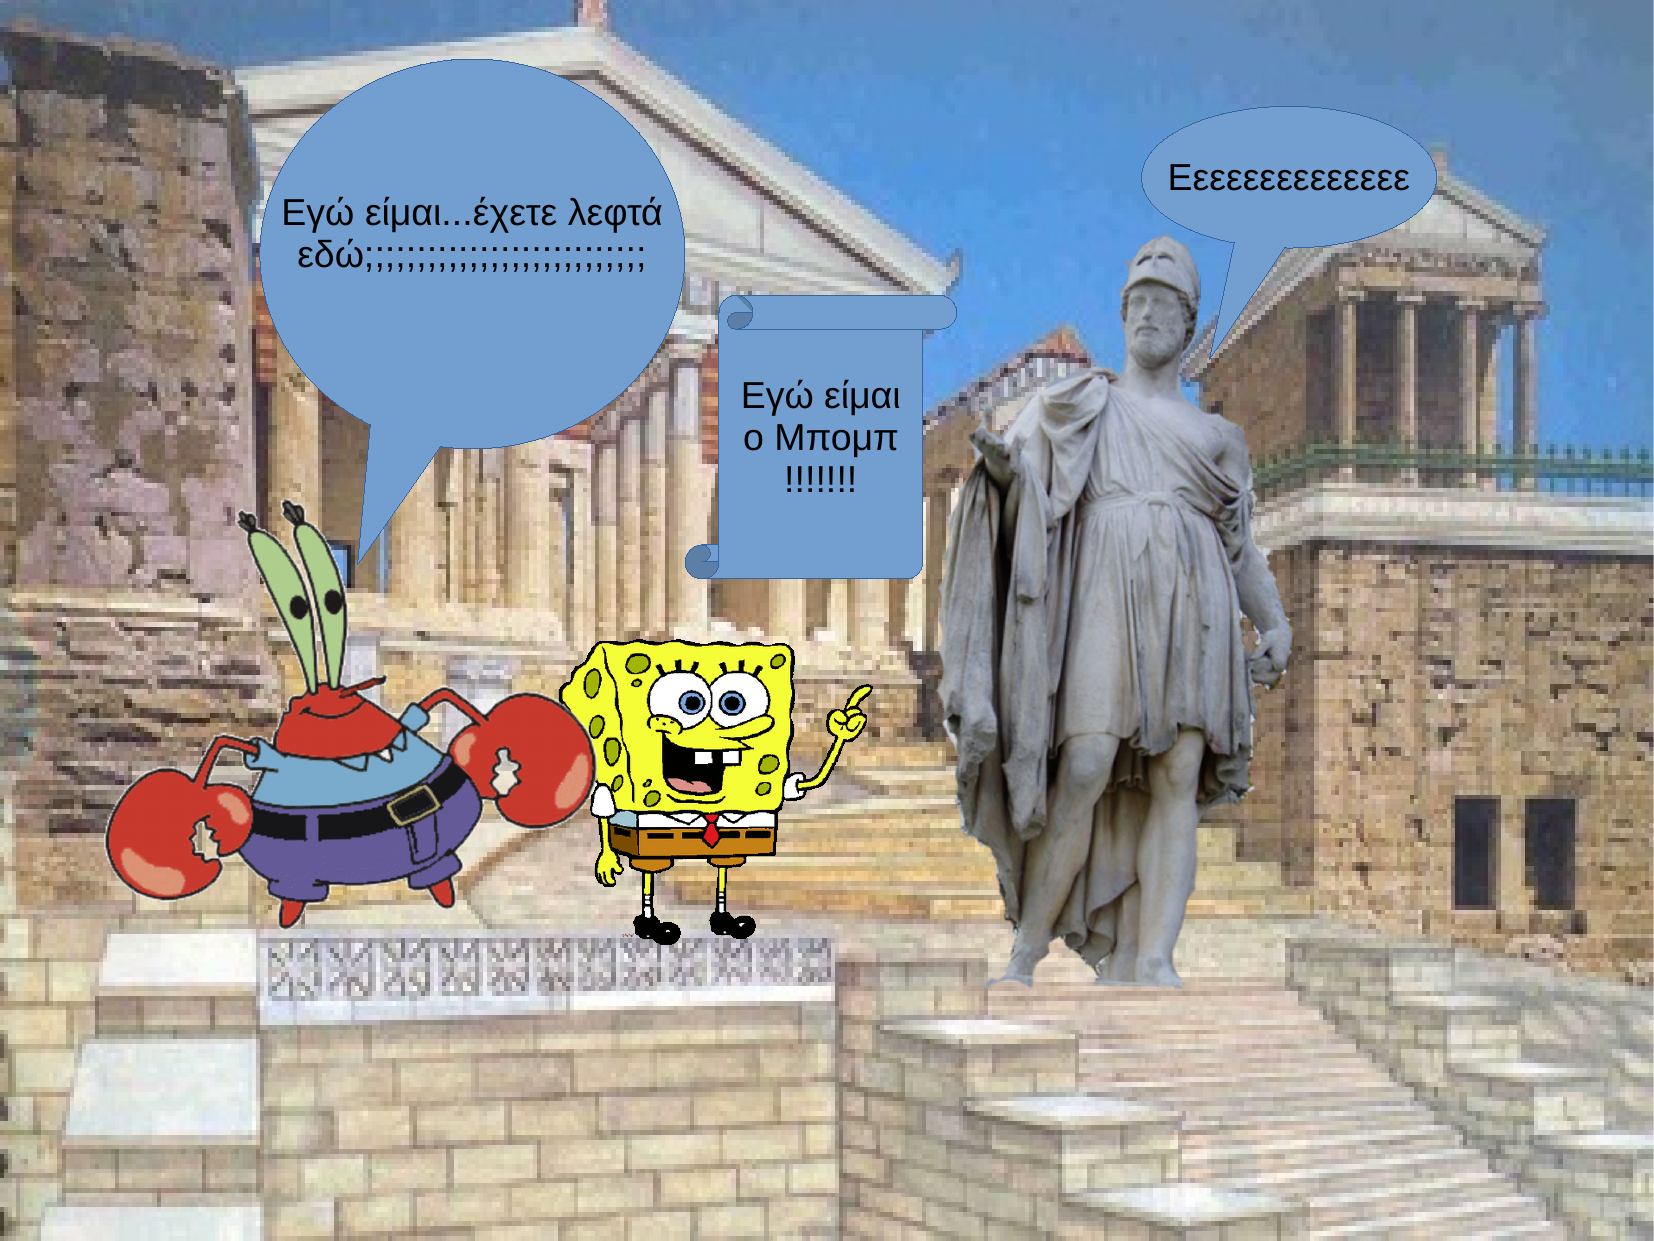

Εγώ είμαι...έχετε λεφτά
εδώ;;;;;;;;;;;;;;;;;;;;;;;;;;;
Εεεεεεεεεεεεεε
Εγώ είμαι
ο Μπομπ
!!!!!!!